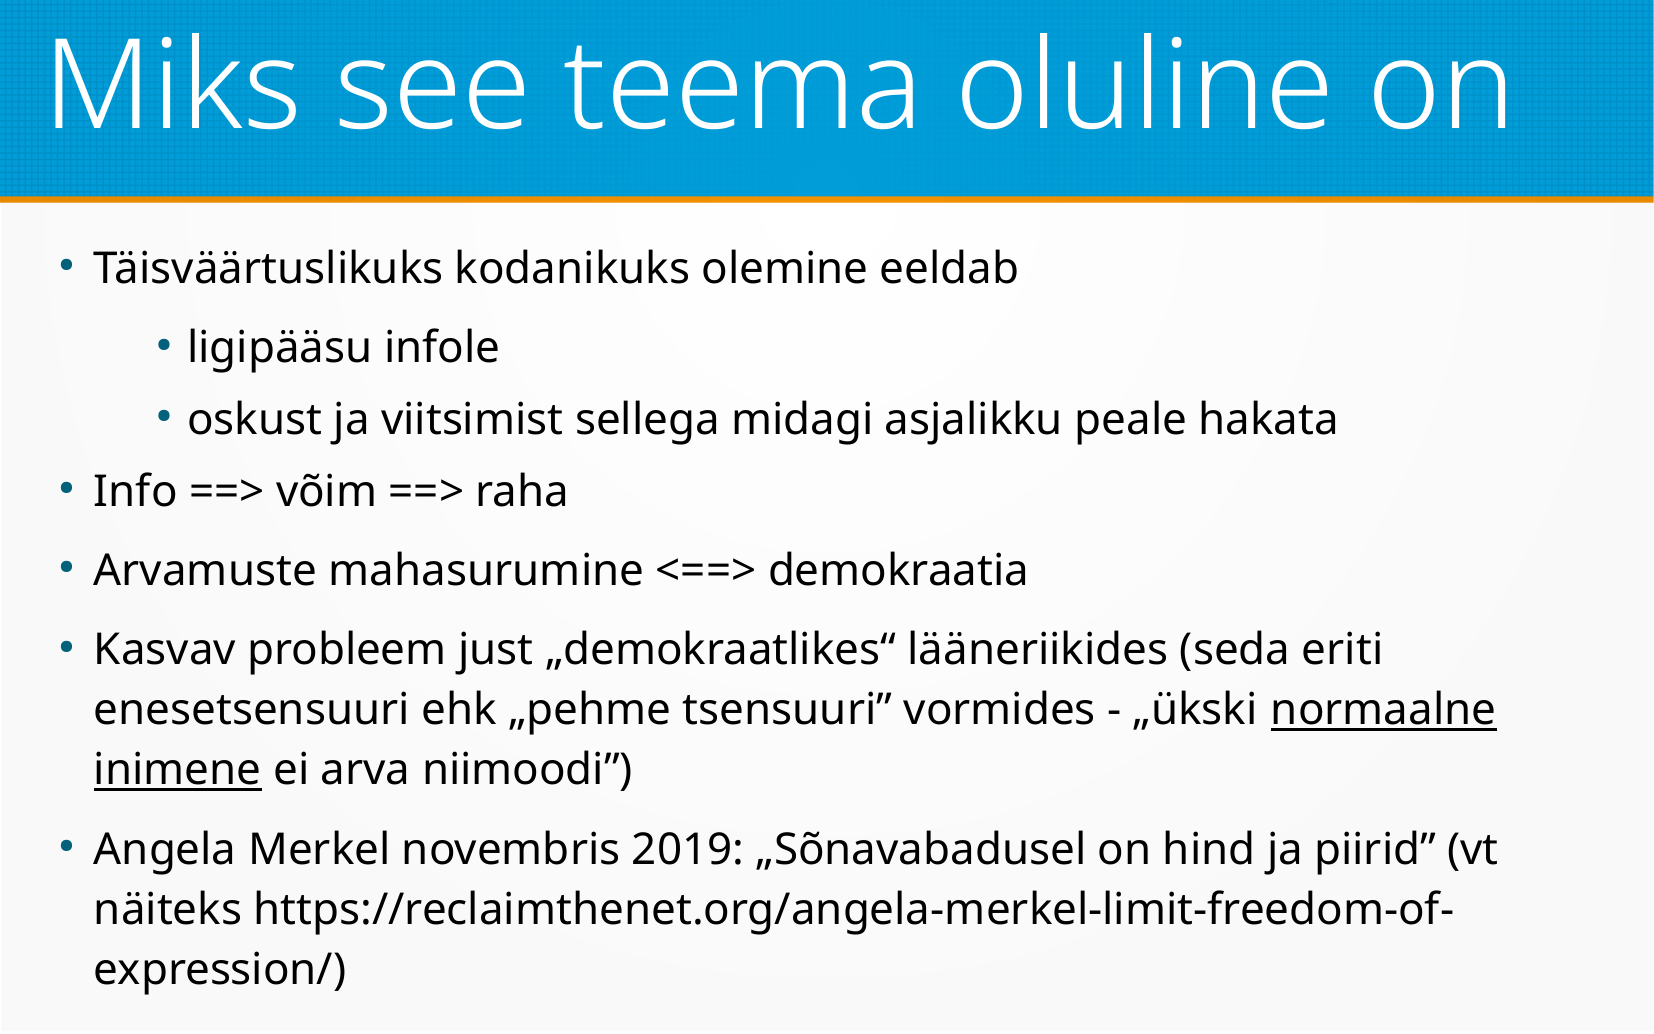

# Miks see teema oluline on
Täisväärtuslikuks kodanikuks olemine eeldab
ligipääsu infole
oskust ja viitsimist sellega midagi asjalikku peale hakata
Info ==> võim ==> raha
Arvamuste mahasurumine <==> demokraatia
Kasvav probleem just „demokraatlikes“ lääneriikides (seda eriti enesetsensuuri ehk „pehme tsensuuri” vormides - „ükski normaalne inimene ei arva niimoodi”)
Angela Merkel novembris 2019: „Sõnavabadusel on hind ja piirid” (vt näiteks https://reclaimthenet.org/angela-merkel-limit-freedom-of-expression/)